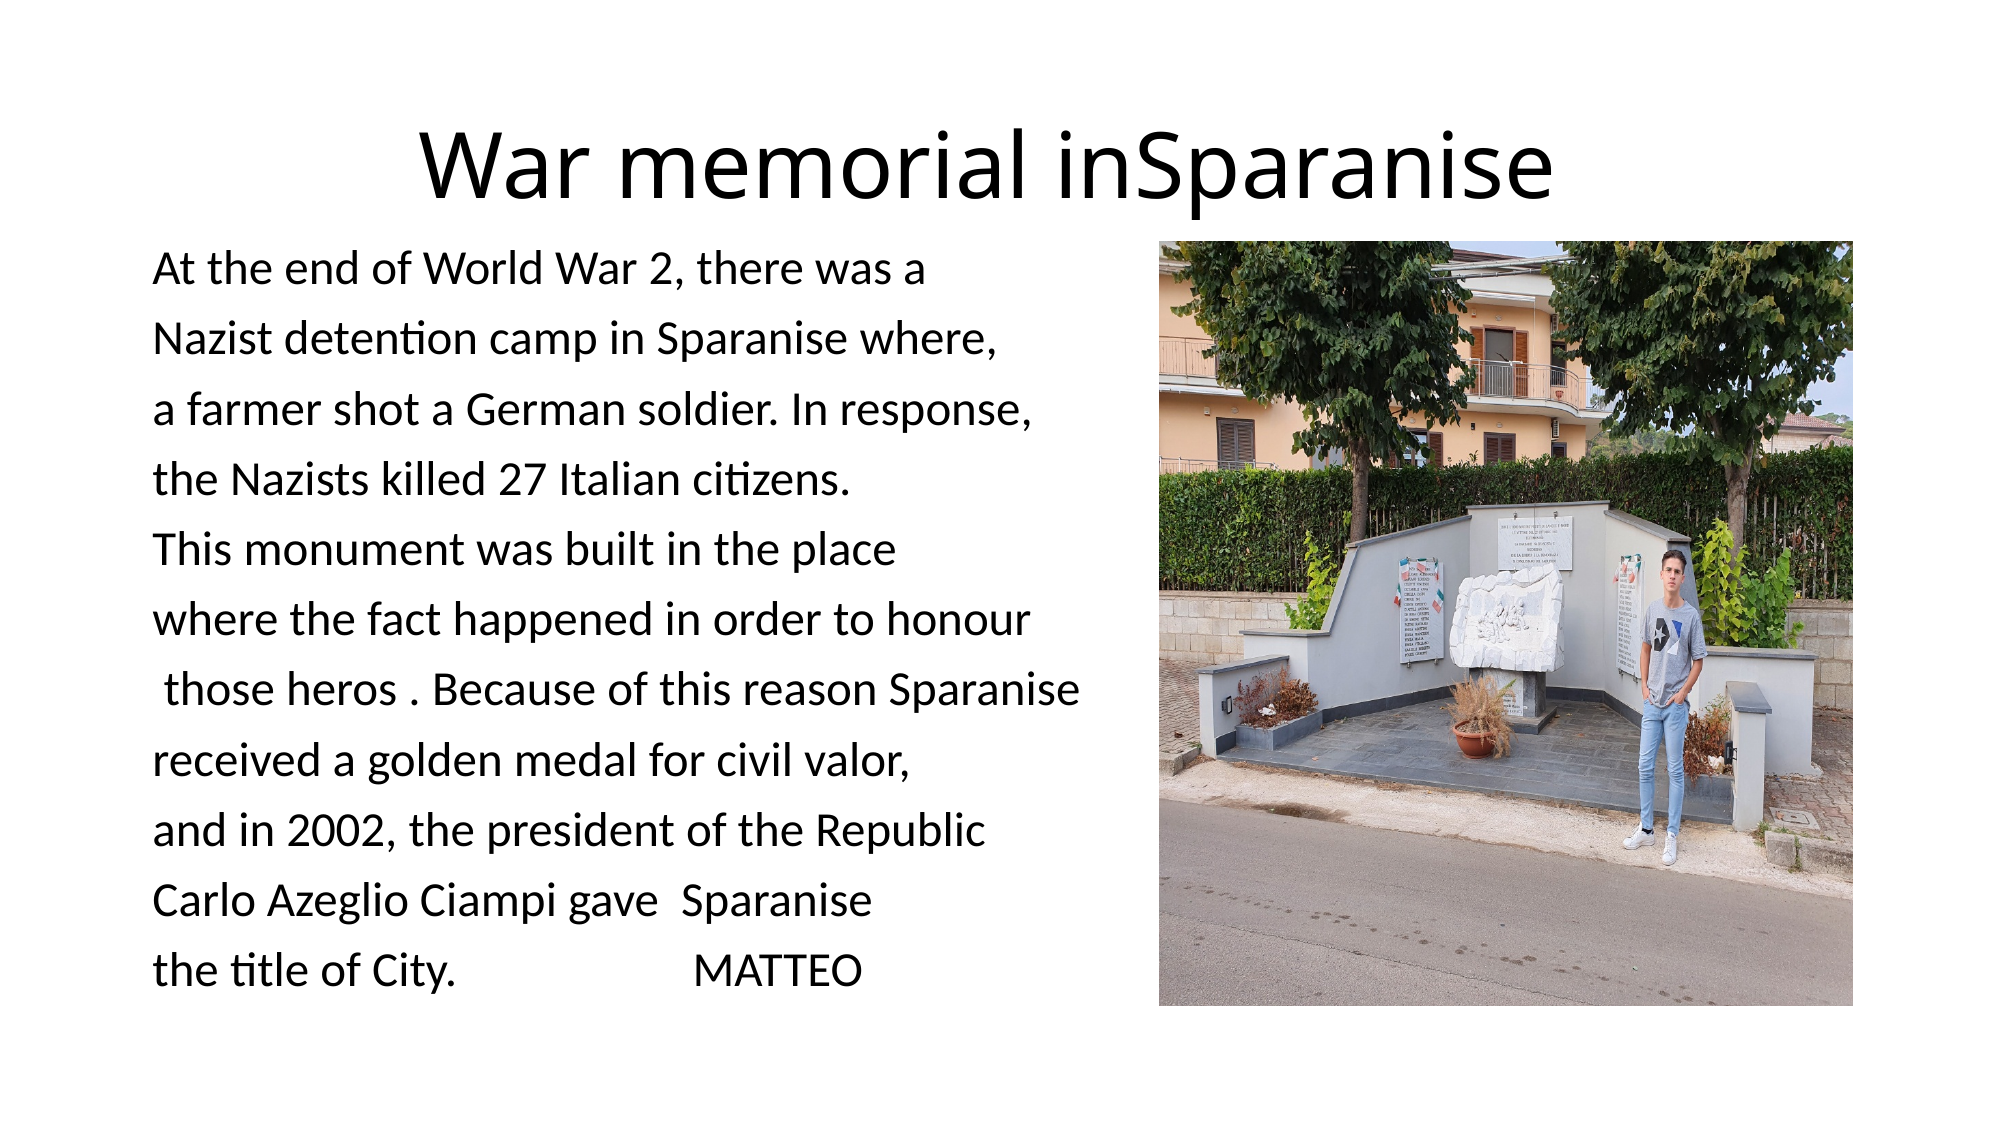

# War memorial inSparanise
At the end of World War 2, there was a
Nazist detention camp in Sparanise where,
a farmer shot a German soldier. In response,
the Nazists killed 27 Italian citizens.
This monument was built in the place
where the fact happened in order to honour
 those heros . Because of this reason Sparanise
received a golden medal for civil valor,
and in 2002, the president of the Republic
Carlo Azeglio Ciampi gave Sparanise
the title of City. 			 MATTEO